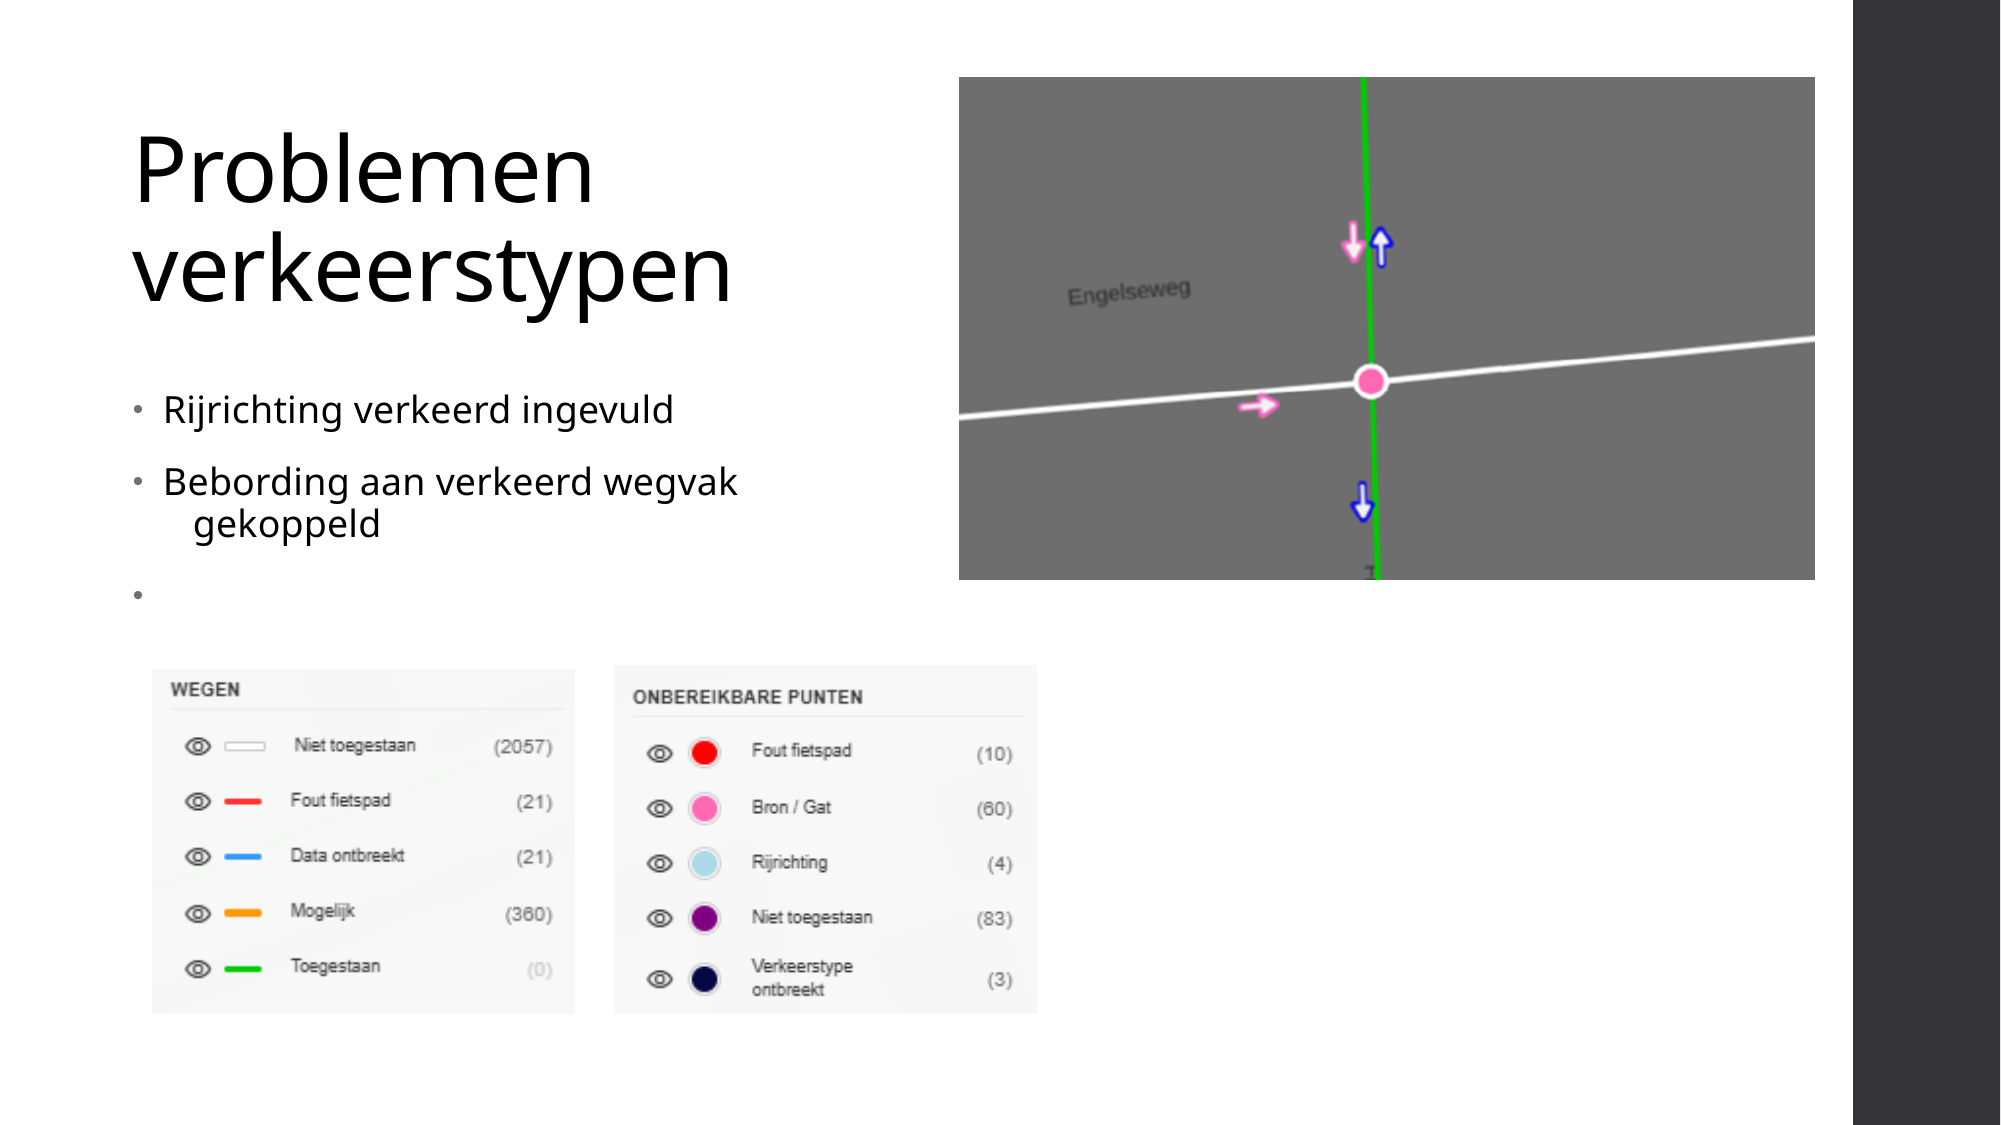

# Problemen verkeerstypen
Rijrichting verkeerd ingevuld
Bebording aan verkeerd wegvak gekoppeld